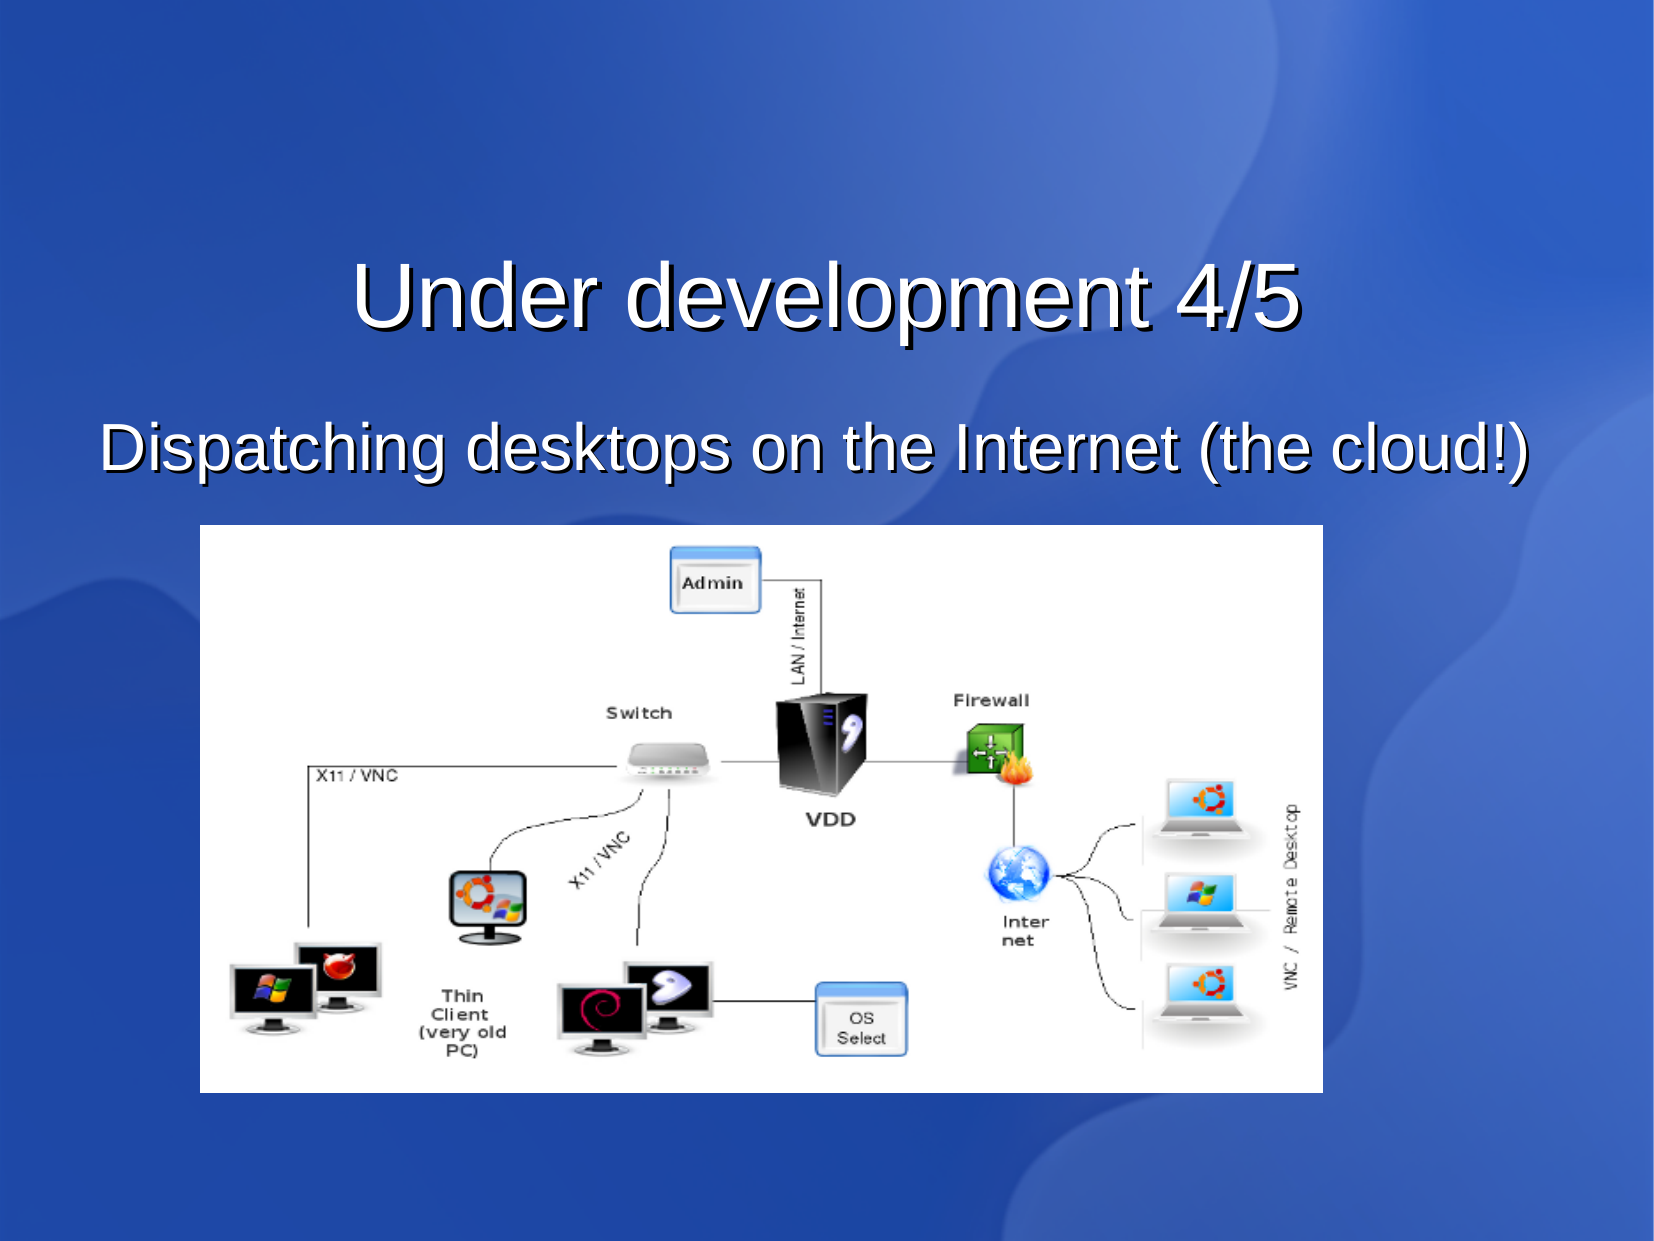

# Under development 4/5
 Dispatching desktops on the Internet (the cloud!)